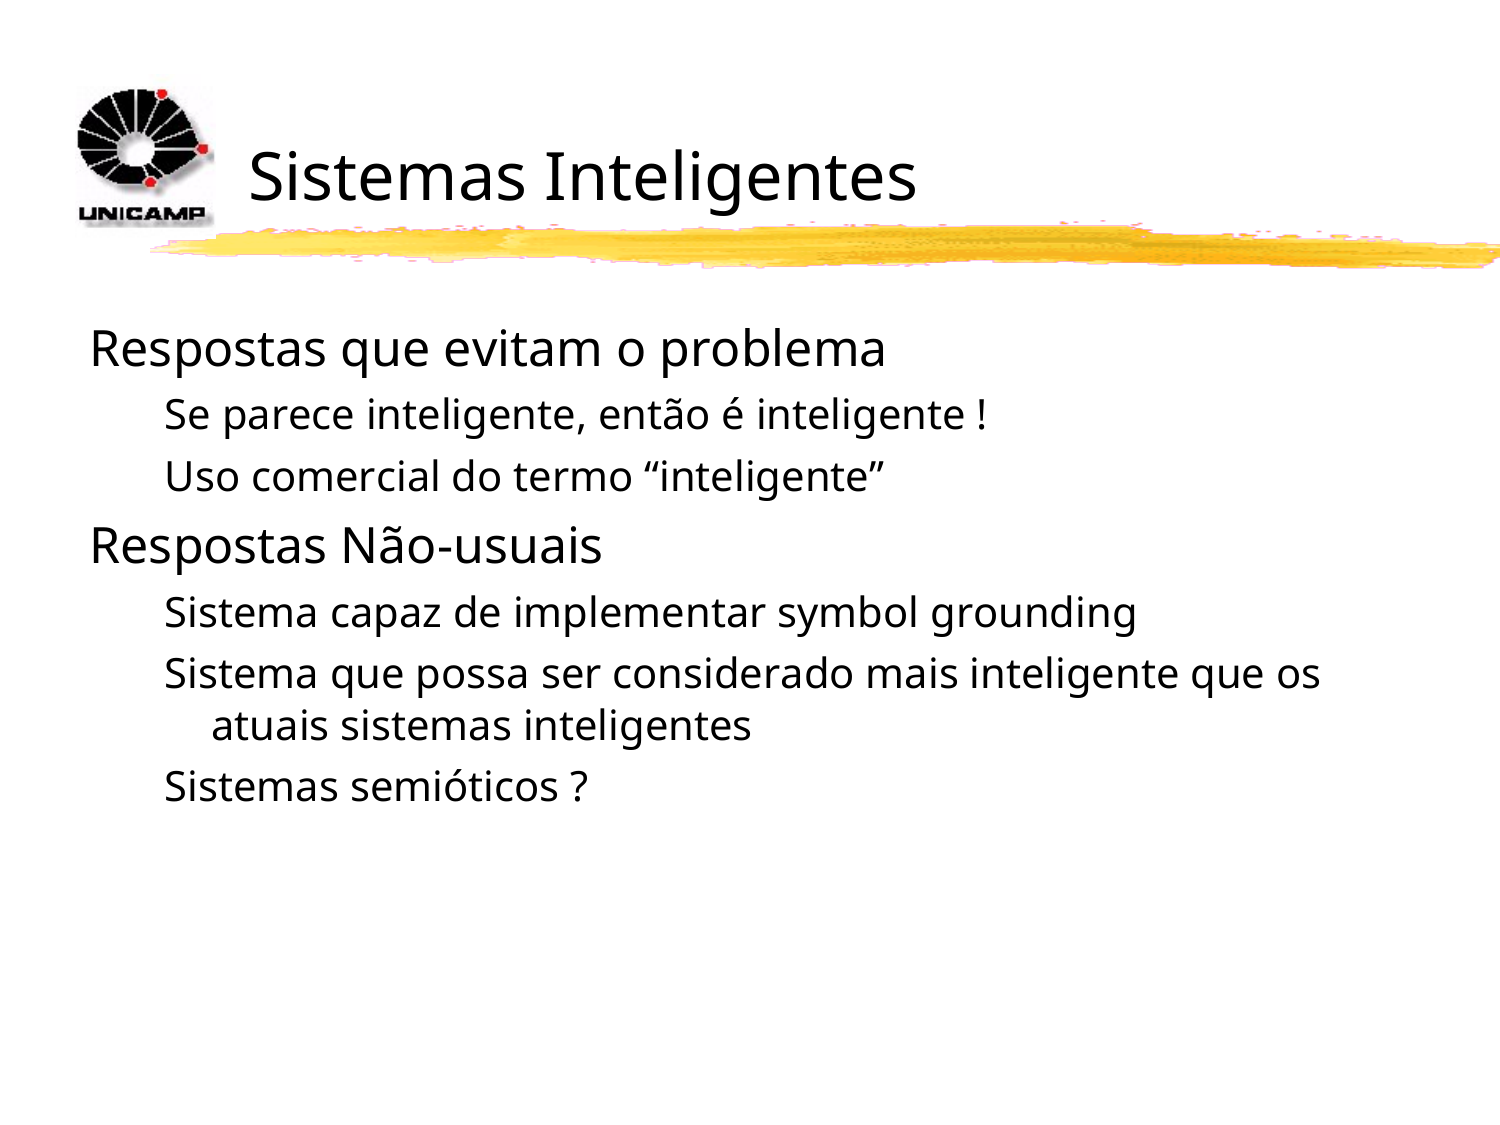

# Sistemas Inteligentes
Respostas que evitam o problema
Se parece inteligente, então é inteligente !
Uso comercial do termo “inteligente”
Respostas Não-usuais
Sistema capaz de implementar symbol grounding
Sistema que possa ser considerado mais inteligente que os atuais sistemas inteligentes
Sistemas semióticos ?